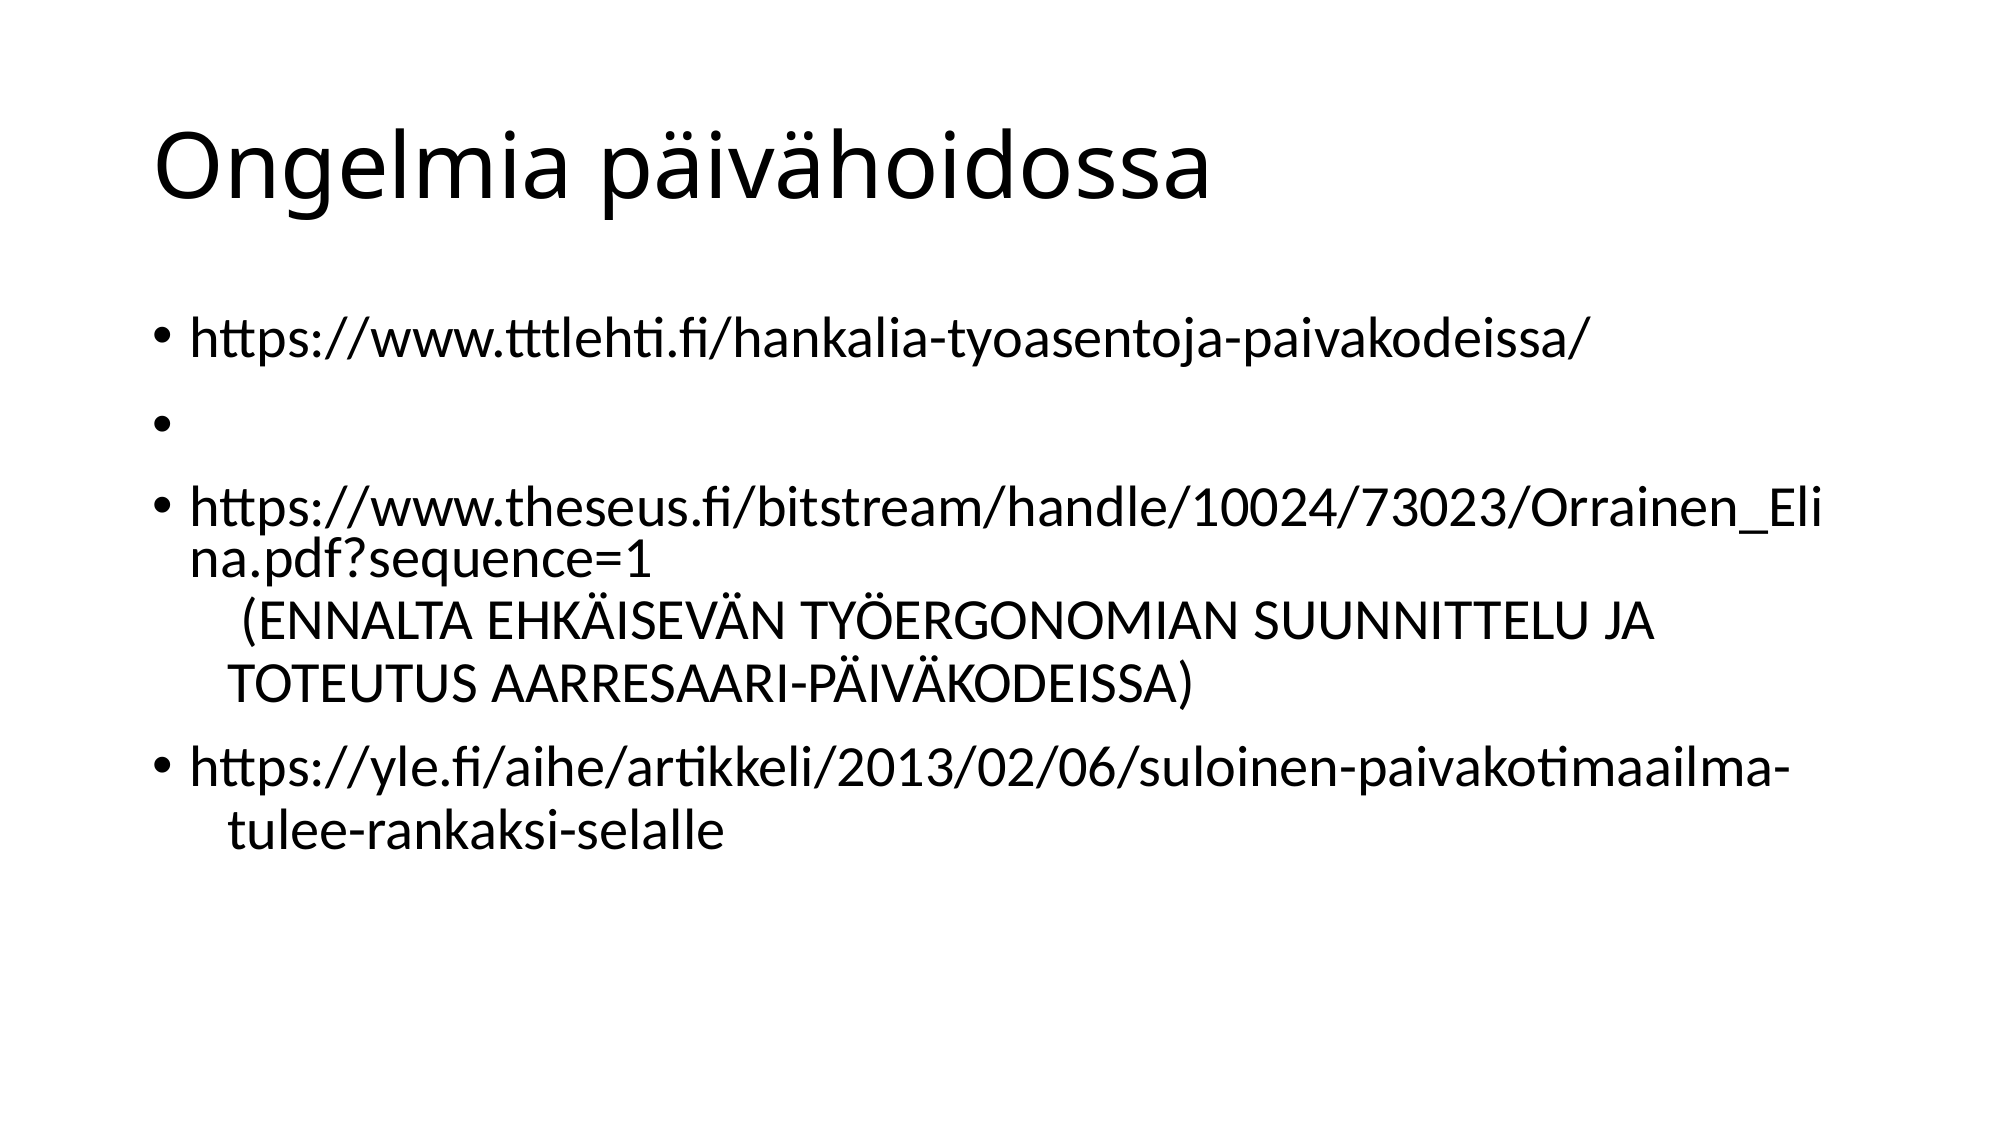

# Ongelmia päivähoidossa
https://www.tttlehti.fi/hankalia-tyoasentoja-paivakodeissa/
https://www.theseus.fi/bitstream/handle/10024/73023/Orrainen_Elina.pdf?sequence=1 (ENNALTA EHKÄISEVÄN TYÖERGONOMIAN SUUNNITTELU JA TOTEUTUS AARRESAARI-PÄIVÄKODEISSA)
https://yle.fi/aihe/artikkeli/2013/02/06/suloinen-paivakotimaailma-tulee-rankaksi-selalle